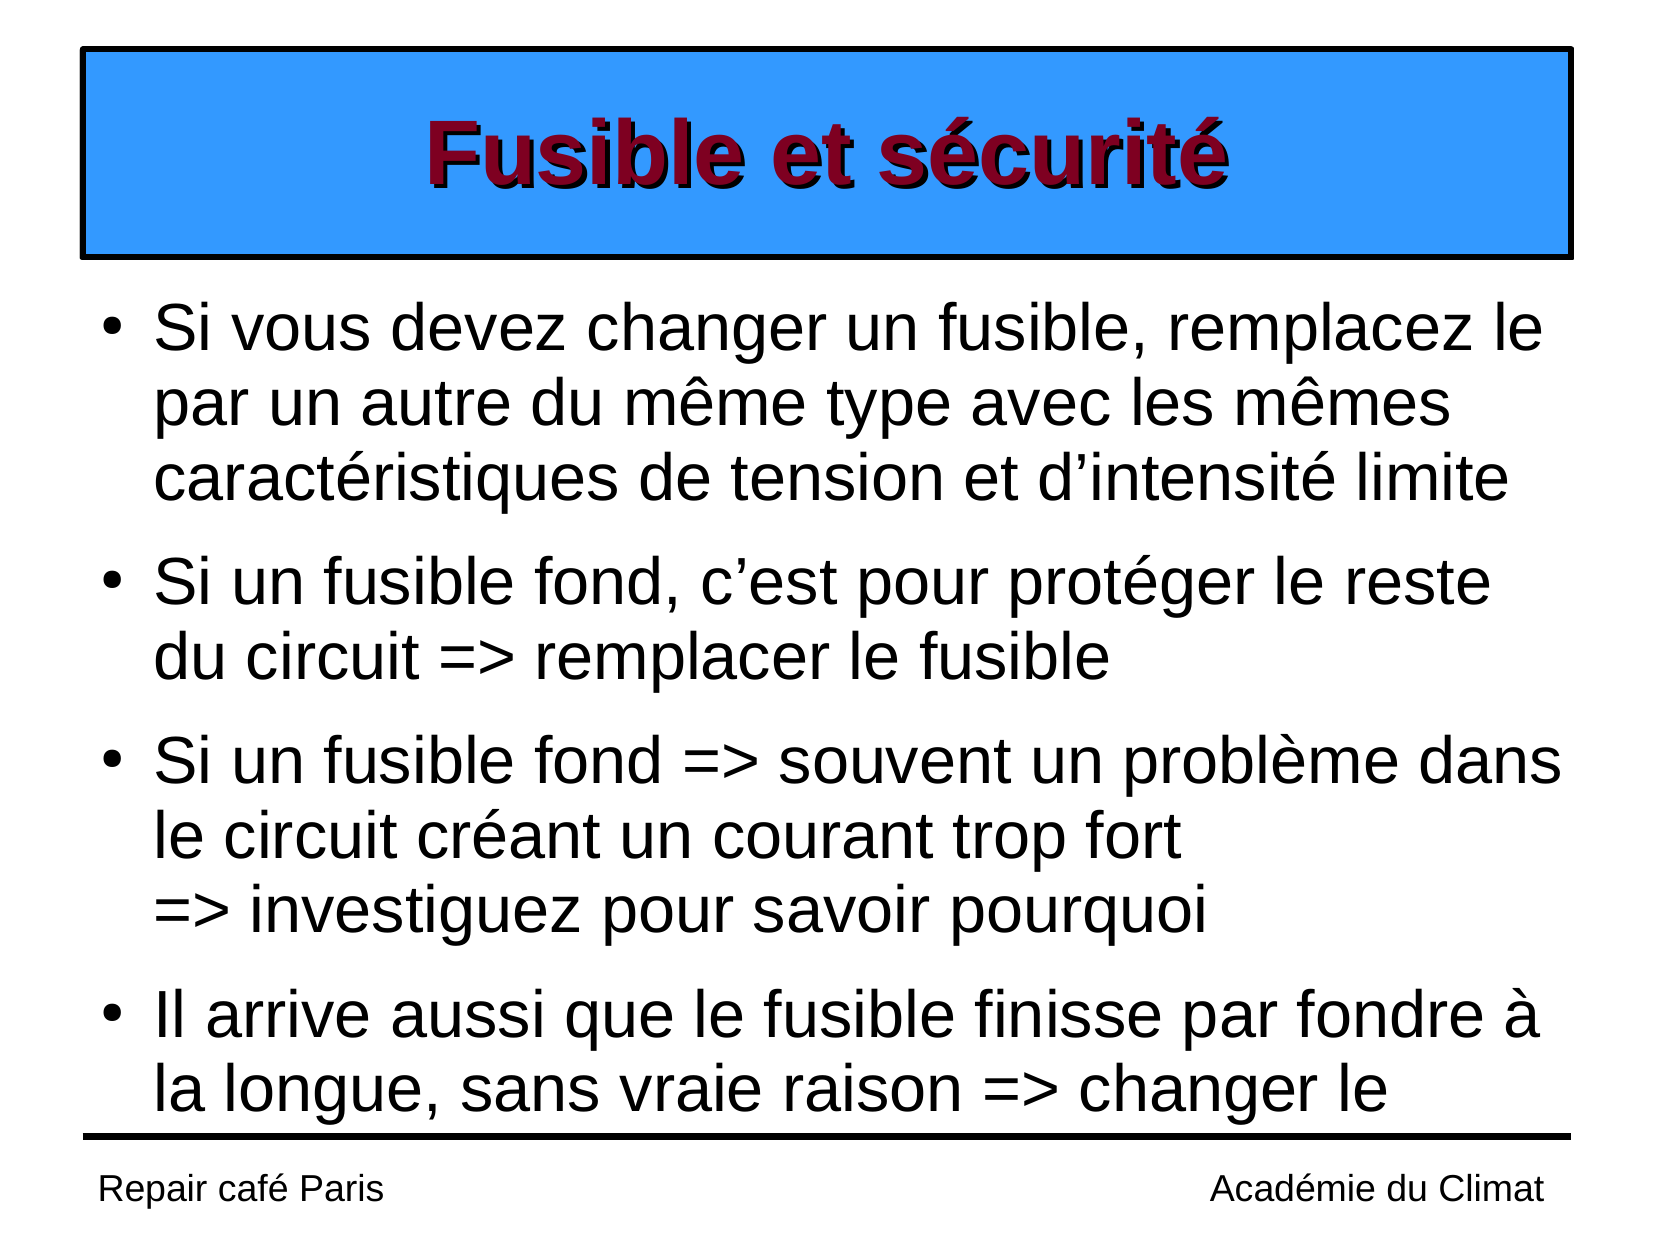

# Fusible et sécurité
Si vous devez changer un fusible, remplacez le par un autre du même type avec les mêmes caractéristiques de tension et d’intensité limite
Si un fusible fond, c’est pour protéger le reste du circuit => remplacer le fusible
Si un fusible fond => souvent un problème dans le circuit créant un courant trop fort
=> investiguez pour savoir pourquoi
Il arrive aussi que le fusible finisse par fondre à la longue, sans vraie raison => changer le
Repair café Paris	Académie du Climat